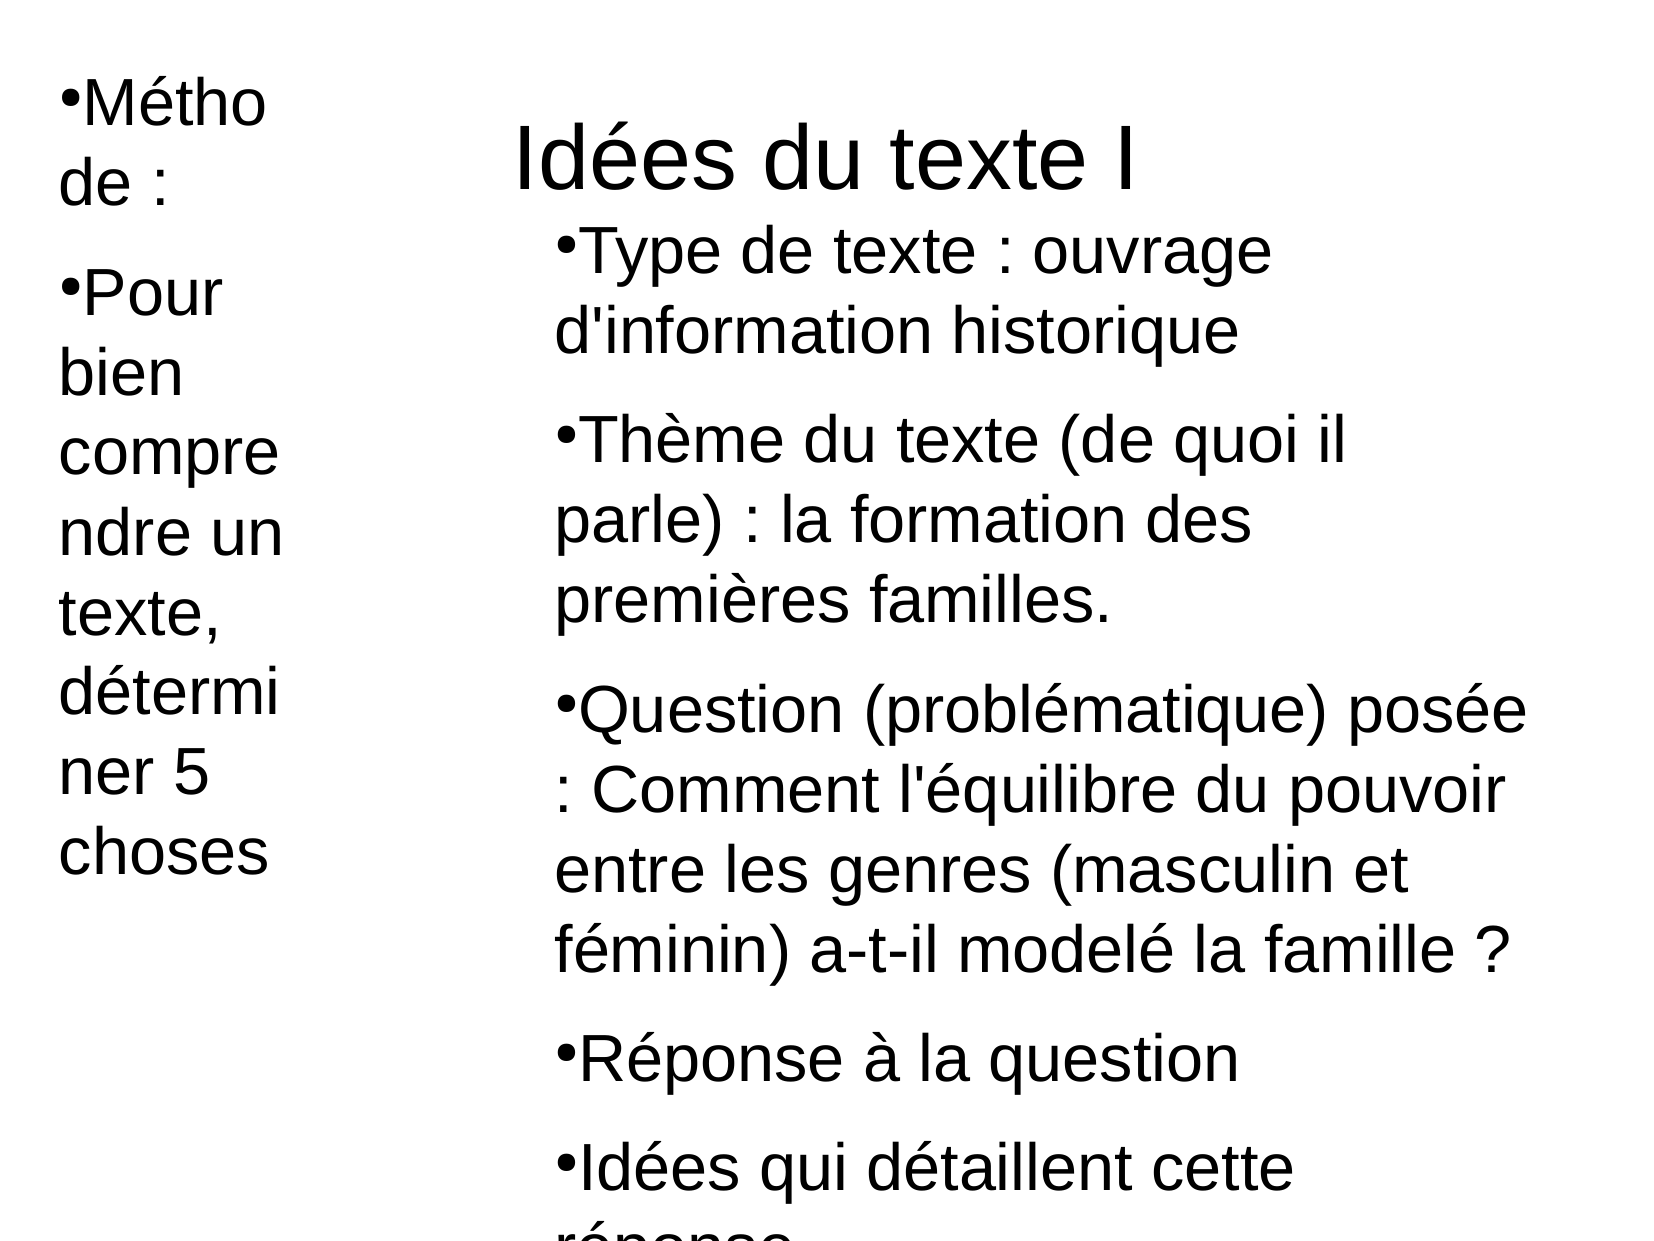

# Idées du texte I
Méthode :
Pour bien comprendre un texte, déterminer 5 choses
Type de texte : ouvrage d'information historique
Thème du texte (de quoi il parle) : la formation des premières familles.
Question (problématique) posée : Comment l'équilibre du pouvoir entre les genres (masculin et féminin) a-t-il modelé la famille ?
Réponse à la question
Idées qui détaillent cette réponse.